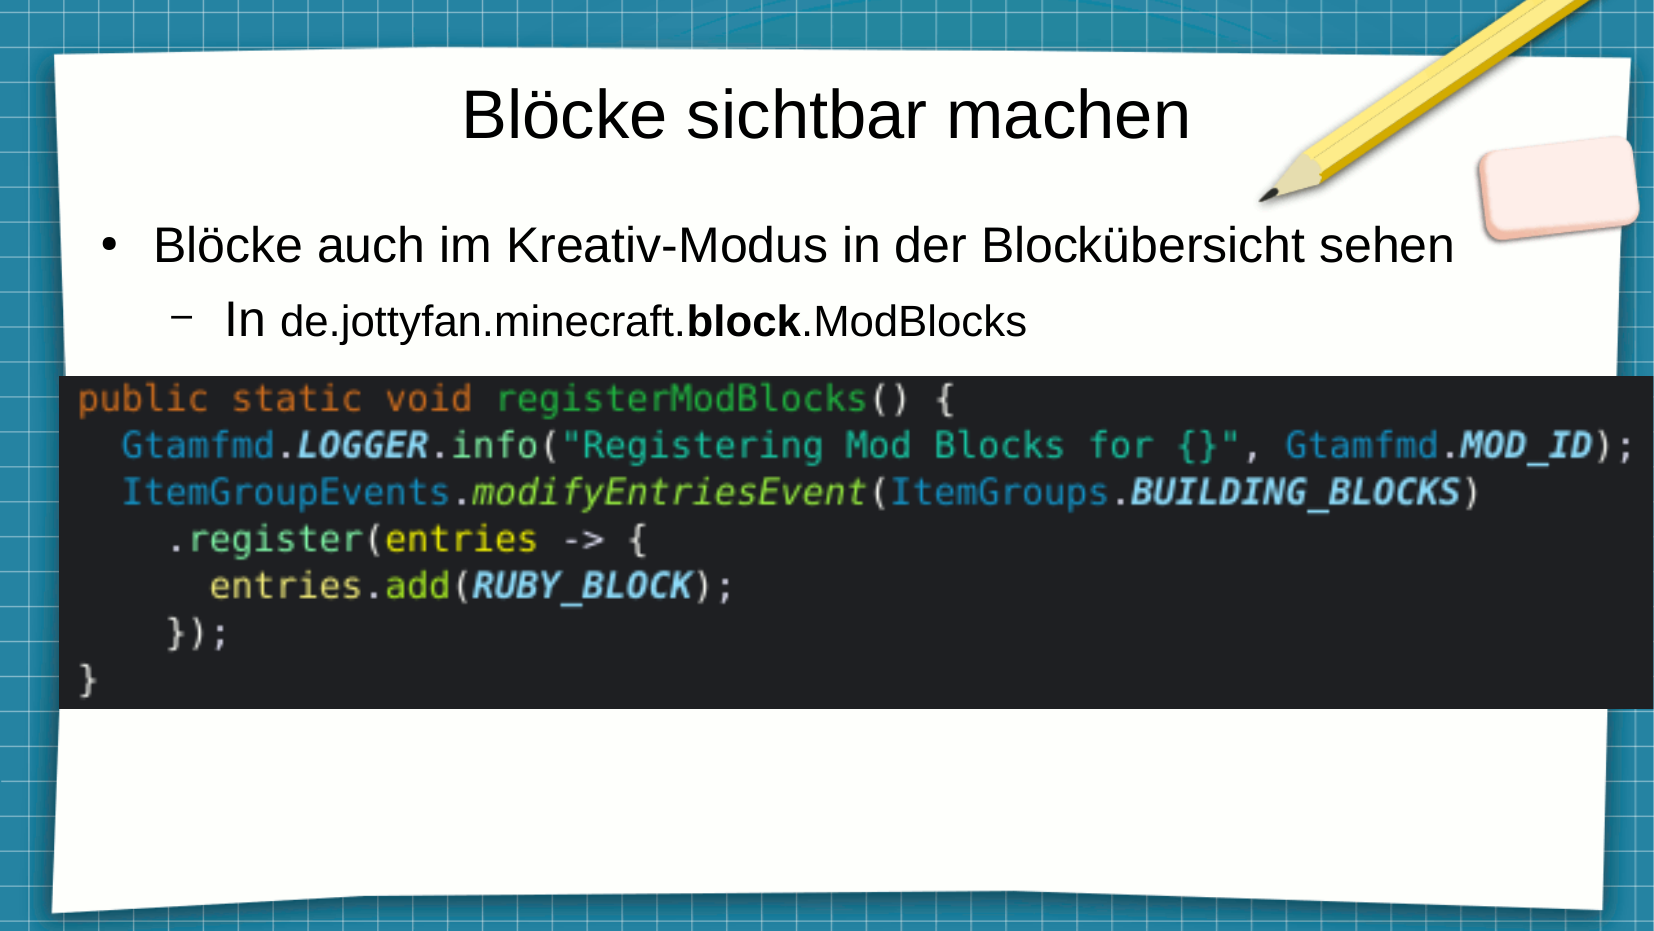

# Blöcke sichtbar machen
Blöcke auch im Kreativ-Modus in der Blockübersicht sehen
In de.jottyfan.minecraft.block.ModBlocks